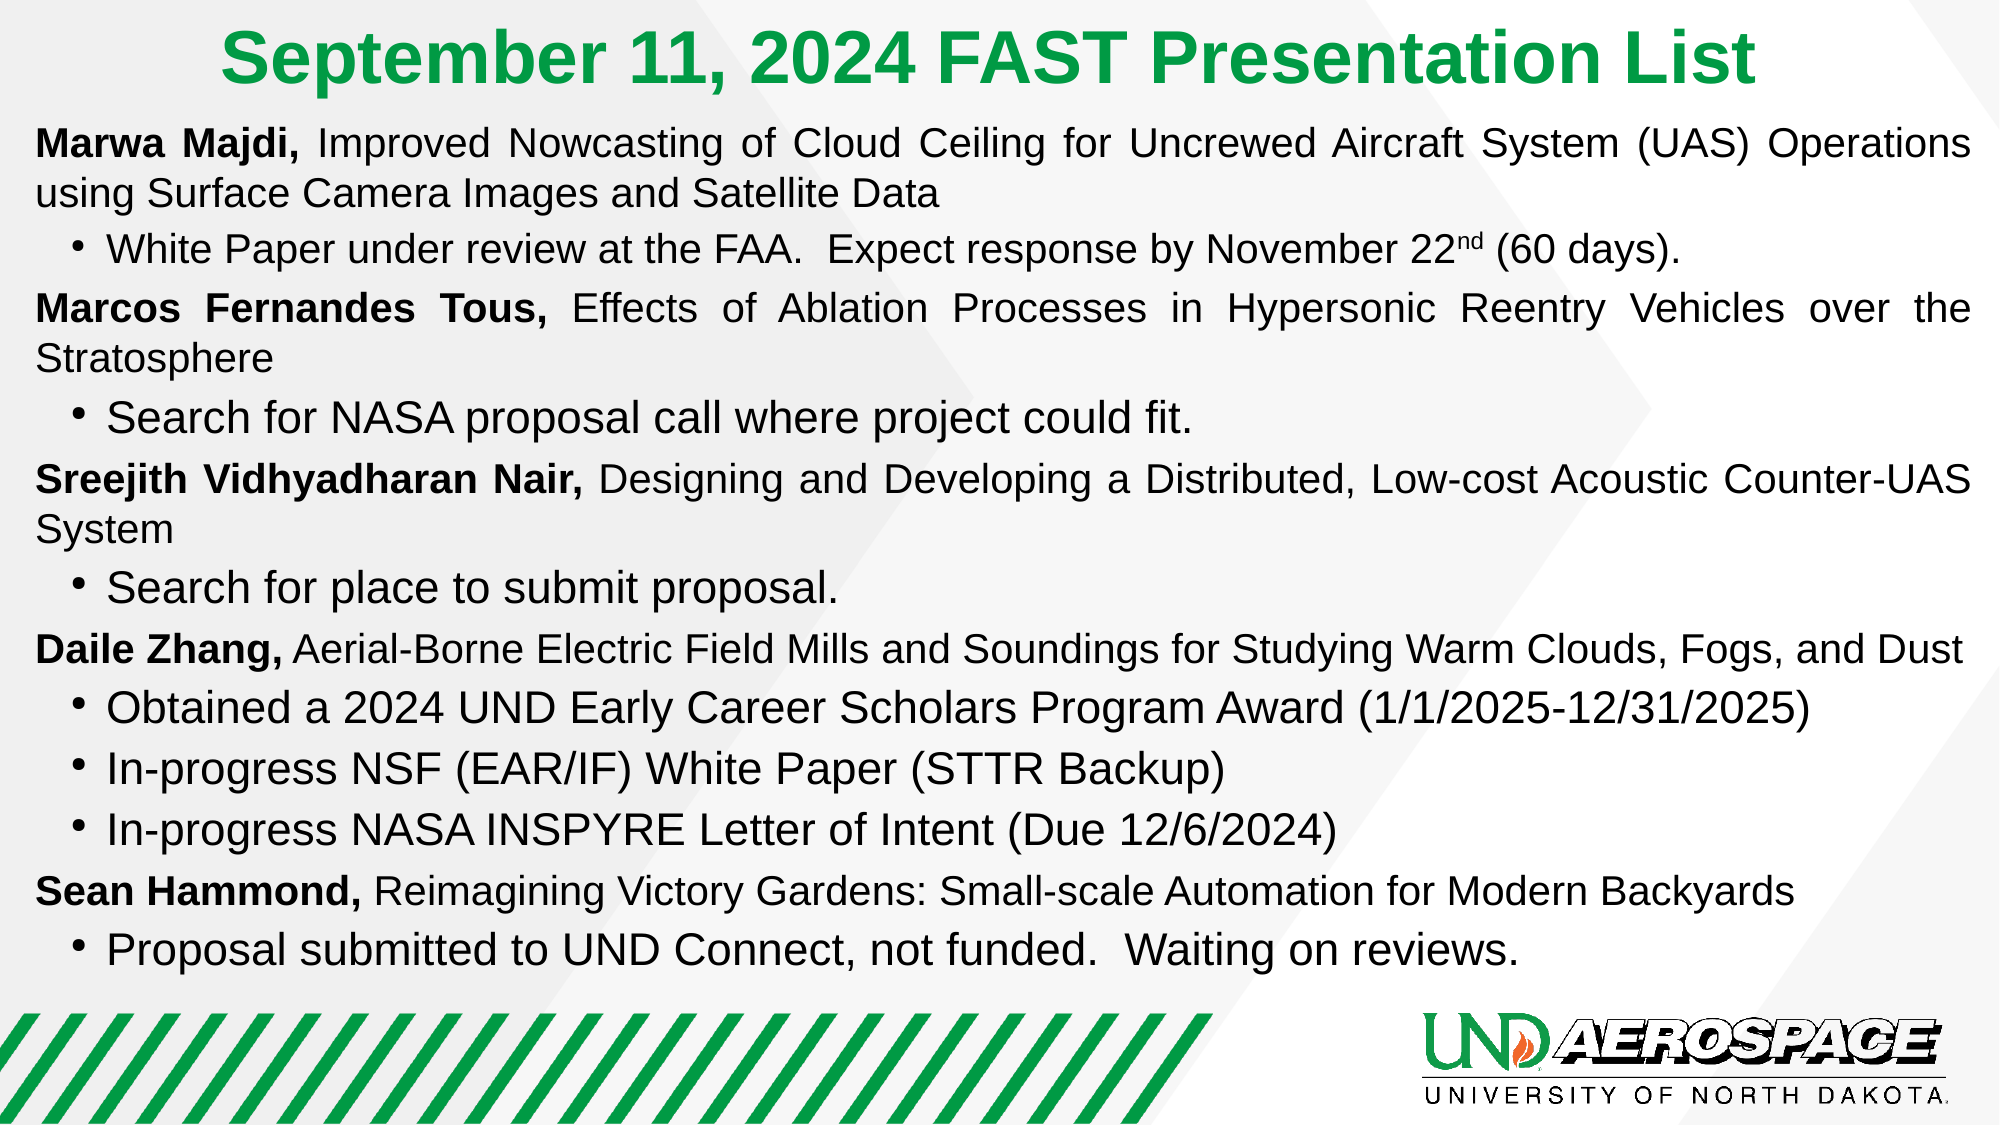

September 11, 2024 FAST Presentation List
Marwa Majdi, Improved Nowcasting of Cloud Ceiling for Uncrewed Aircraft System (UAS) Operations using Surface Camera Images and Satellite Data
White Paper under review at the FAA. Expect response by November 22nd (60 days).
Marcos Fernandes Tous, Effects of Ablation Processes in Hypersonic Reentry Vehicles over the Stratosphere
Search for NASA proposal call where project could fit.
Sreejith Vidhyadharan Nair, Designing and Developing a Distributed, Low-cost Acoustic Counter-UAS System
Search for place to submit proposal.
Daile Zhang, Aerial-Borne Electric Field Mills and Soundings for Studying Warm Clouds, Fogs, and Dust
Obtained a 2024 UND Early Career Scholars Program Award (1/1/2025-12/31/2025)
In-progress NSF (EAR/IF) White Paper (STTR Backup)
In-progress NASA INSPYRE Letter of Intent (Due 12/6/2024)
Sean Hammond, Reimagining Victory Gardens: Small-scale Automation for Modern Backyards
Proposal submitted to UND Connect, not funded. Waiting on reviews.